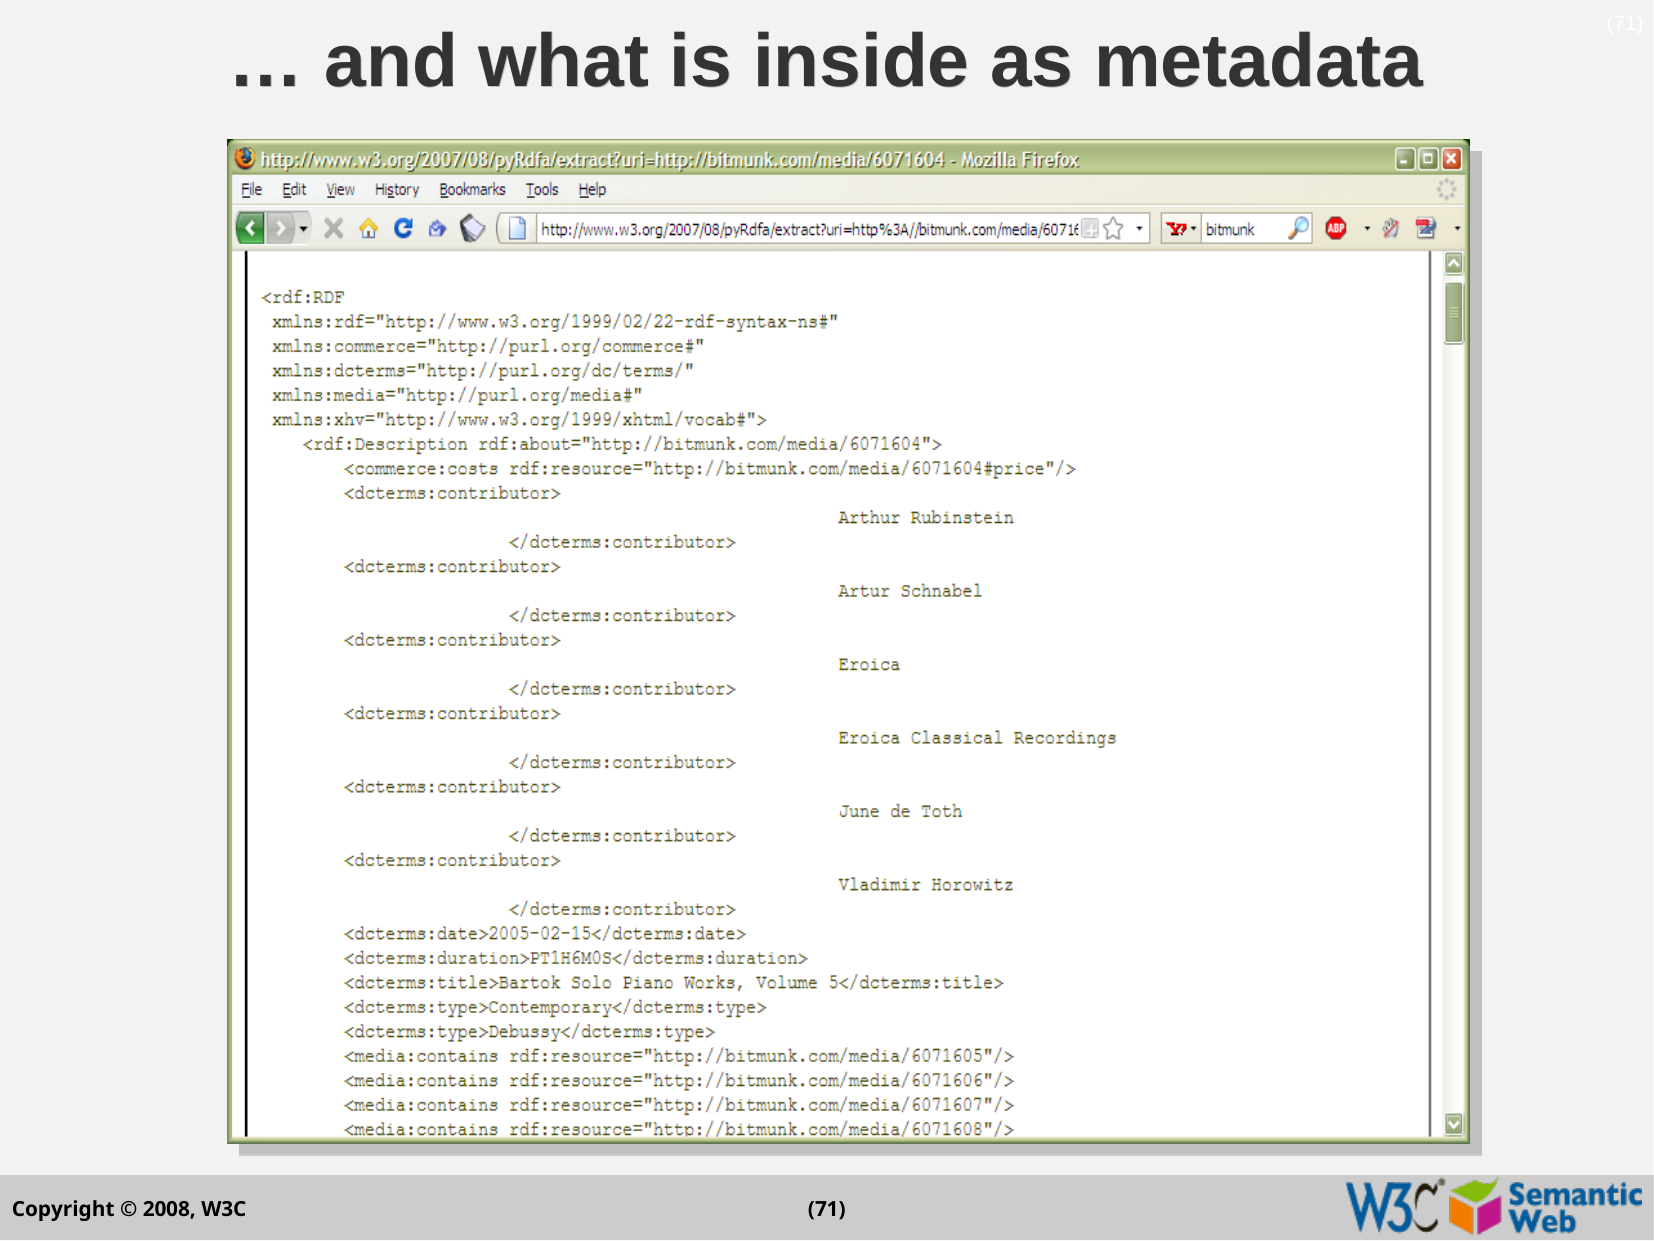

# … and what is inside as metadata